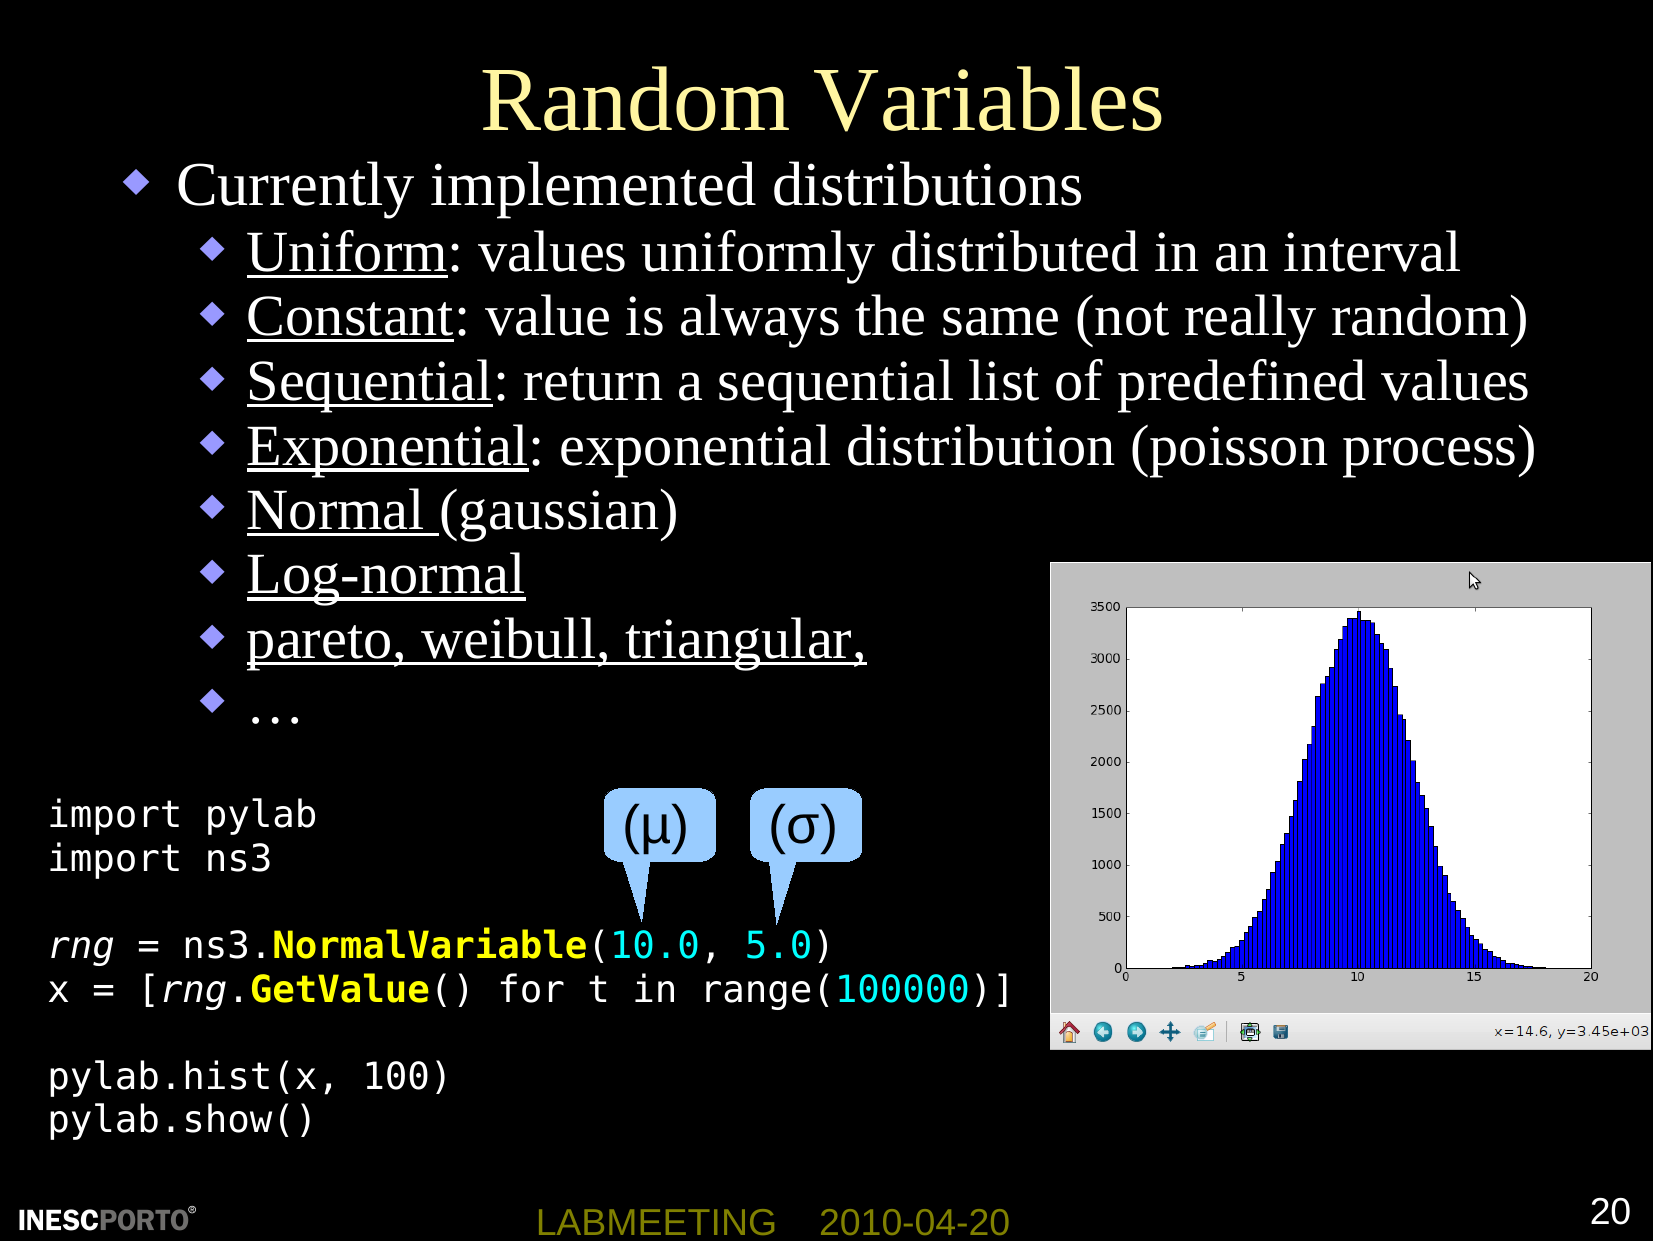

# Random Variables
Currently implemented distributions
Uniform: values uniformly distributed in an interval
Constant: value is always the same (not really random)
Sequential: return a sequential list of predefined values
Exponential: exponential distribution (poisson process)
Normal (gaussian)
Log-normal
pareto, weibull, triangular,
…
import pylab
import ns3
rng = ns3.NormalVariable(10.0, 5.0)
x = [rng.GetValue() for t in range(100000)]
pylab.hist(x, 100)
pylab.show()
(µ)
(σ)